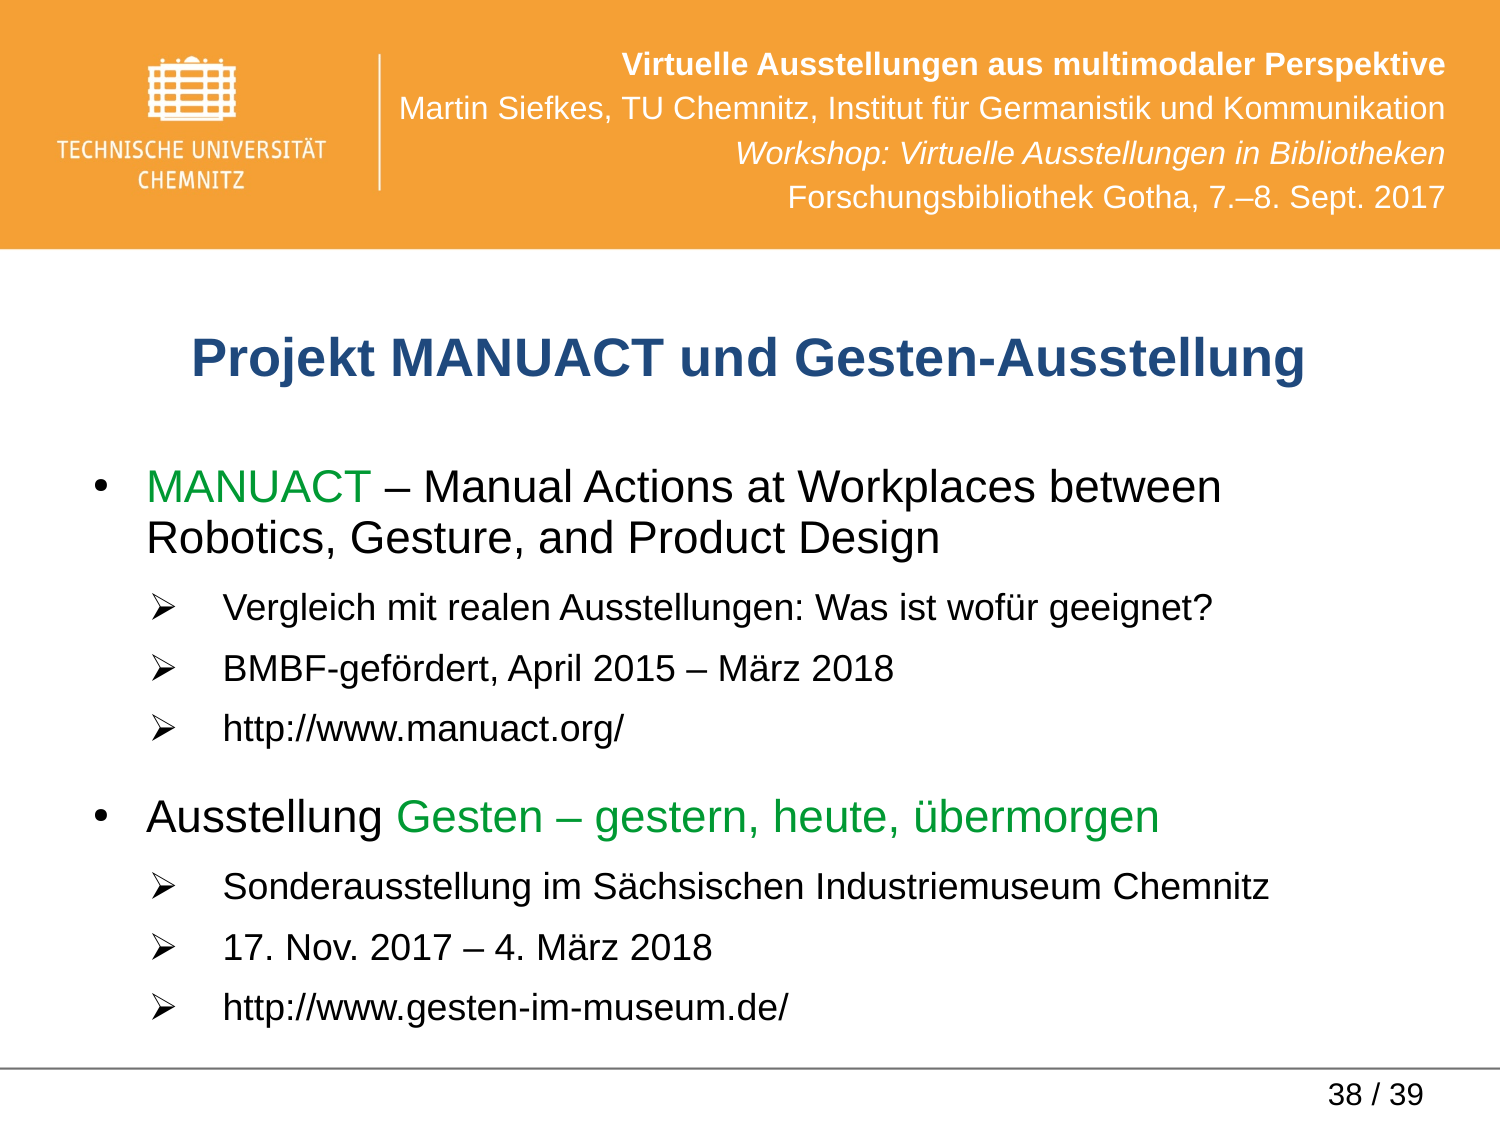

#
Projekt MANUACT und Gesten-Ausstellung
MANUACT – Manual Actions at Workplaces between Robotics, Gesture, and Product Design
 		Vergleich mit realen Ausstellungen: Was ist wofür geeignet?
 		BMBF-gefördert, April 2015 – März 2018
 		http://www.manuact.org/
Ausstellung Gesten – gestern, heute, übermorgen
 		Sonderausstellung im Sächsischen Industriemuseum Chemnitz
 		17. Nov. 2017 – 4. März 2018
 		http://www.gesten-im-museum.de/